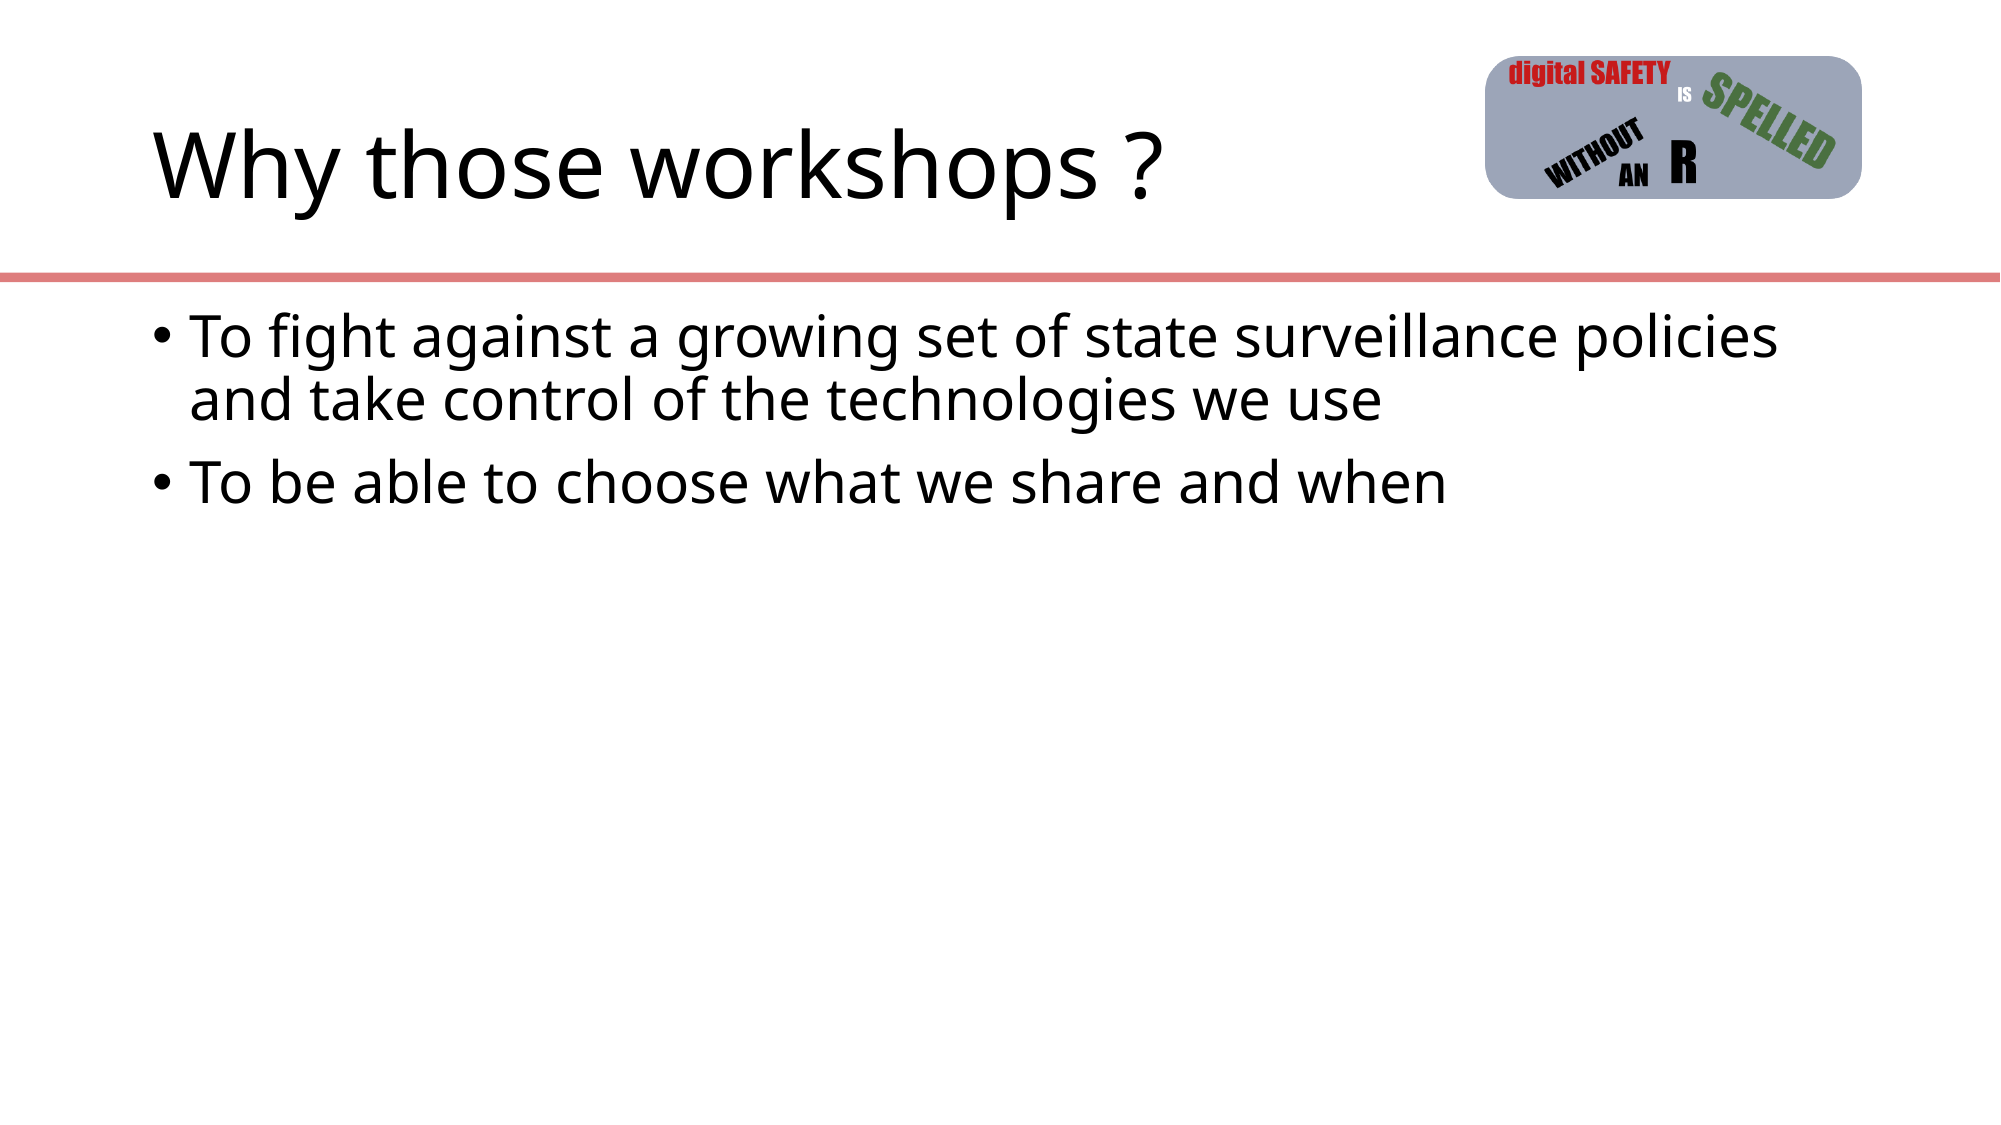

# Why those workshops ?
To fight against a growing set of state surveillance policies and take control of the technologies we use
To be able to choose what we share and when